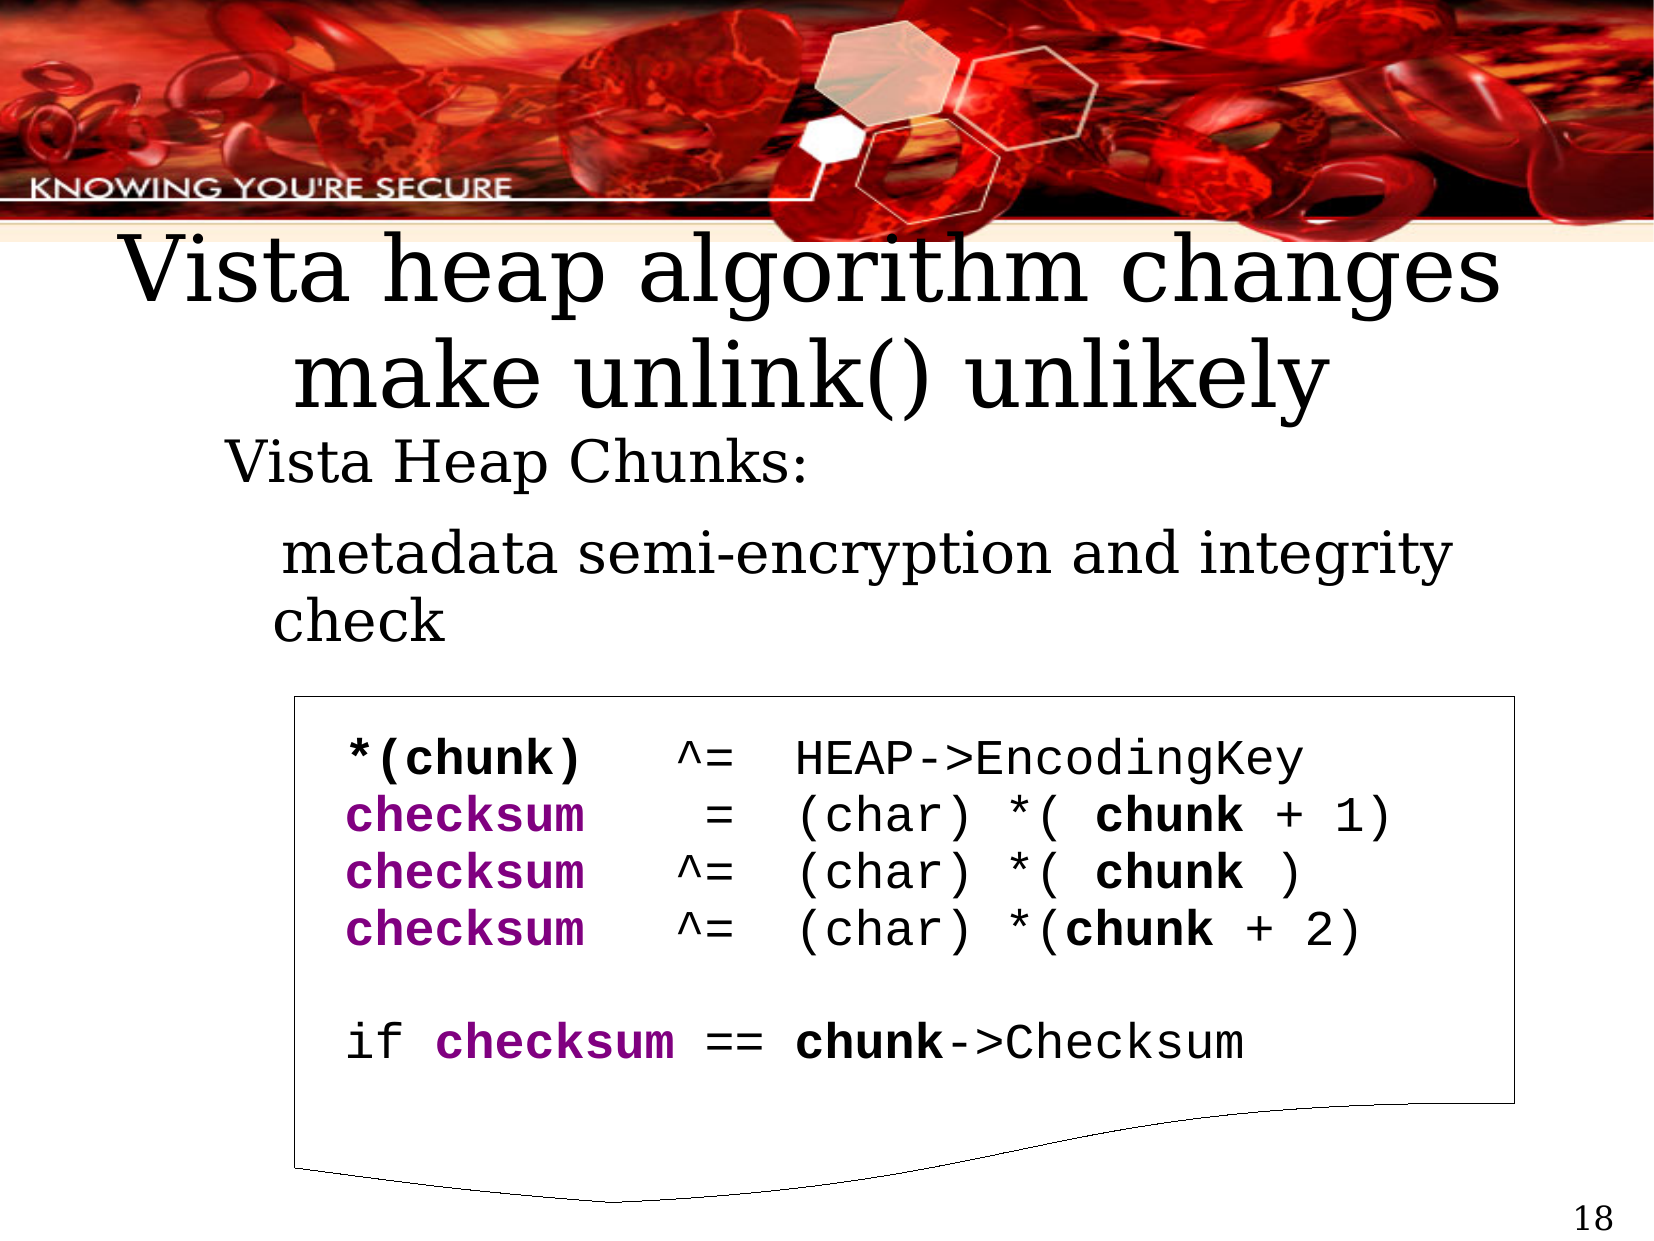

# Vista heap algorithm changes make unlink() unlikely
Vista Heap Chunks:
 metadata semi-encryption and integrity check
*(chunk) ^= HEAP->EncodingKey
checksum = (char) *( chunk + 1)
checksum ^= (char) *( chunk )
checksum ^= (char) *(chunk + 2)
if checksum == chunk->Checksum